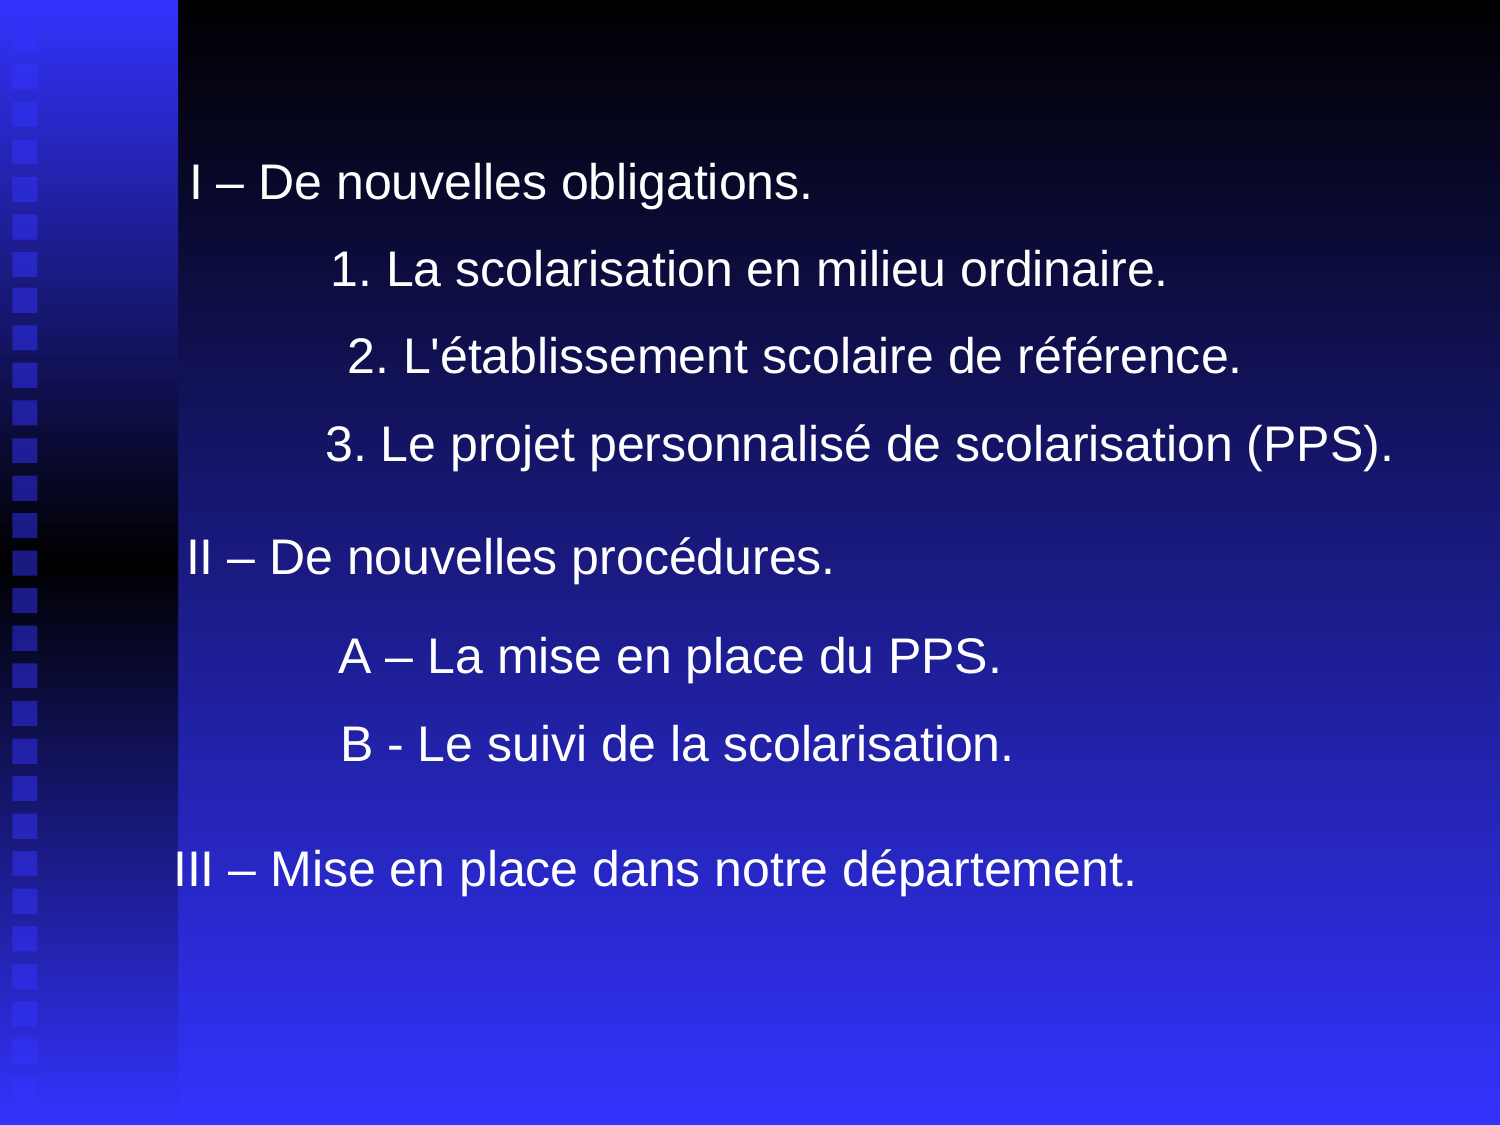

I – De nouvelles obligations.
1. La scolarisation en milieu ordinaire.
2. L'établissement scolaire de référence.
3. Le projet personnalisé de scolarisation (PPS).
II – De nouvelles procédures.
A – La mise en place du PPS.
B - Le suivi de la scolarisation.
III – Mise en place dans notre département.